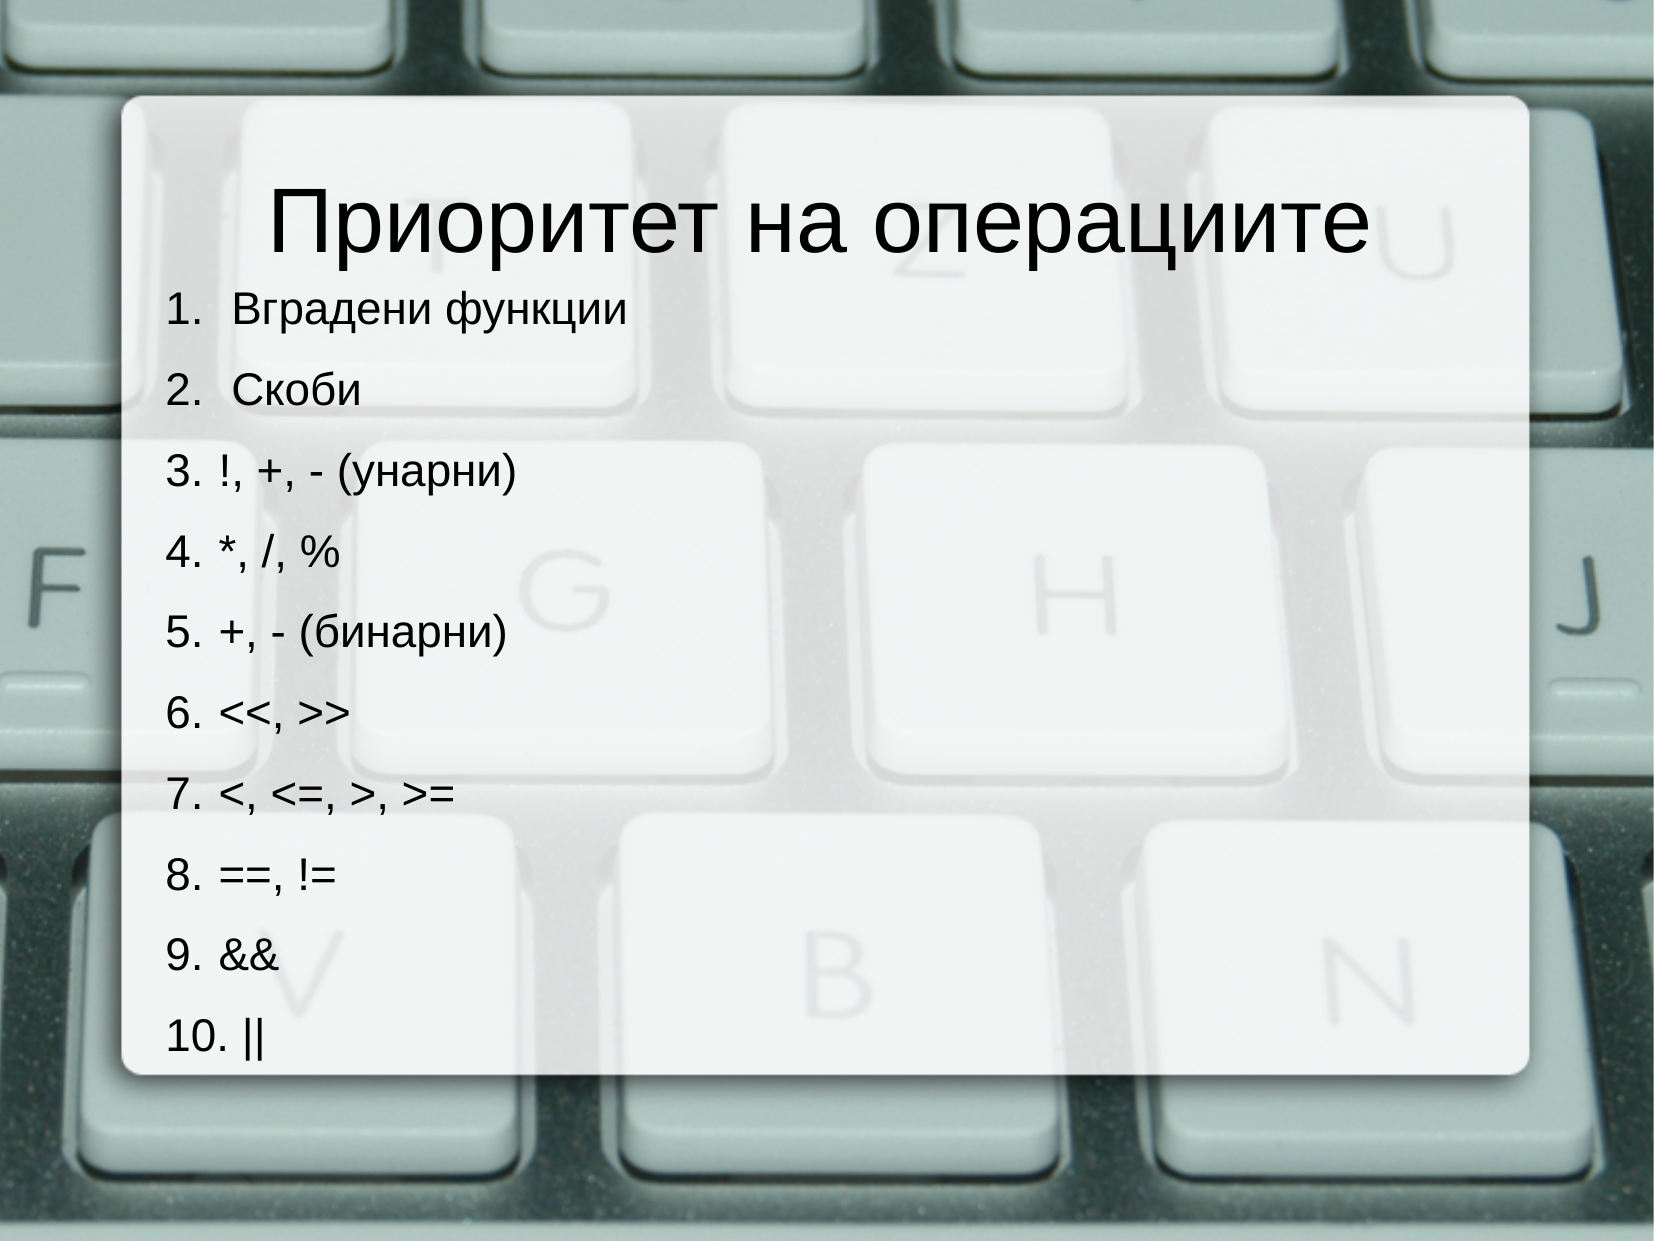

# Приоритет на операциите
 Вградени функции
 Скоби
!, +, - (унарни)
*, /, %
+, - (бинарни)
<<, >>
<, <=, >, >=
==, !=
&&
 ||